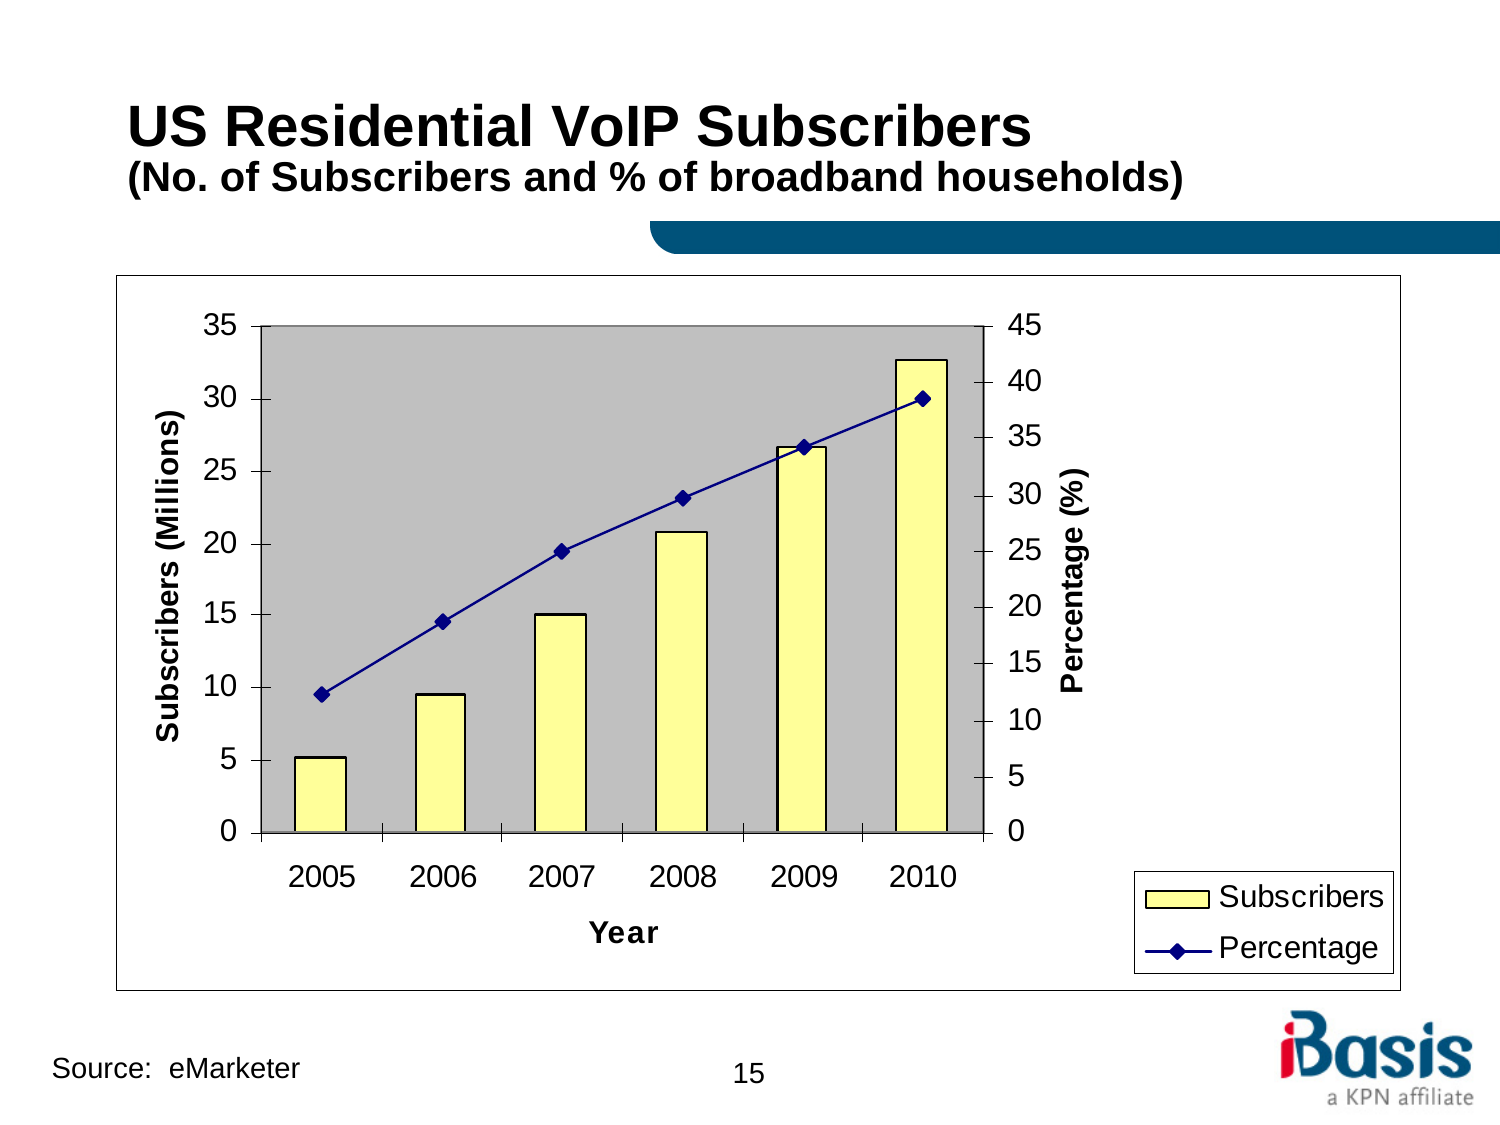

# US Residential VoIP Subscribers (No. of Subscribers and % of broadband households)
Source: eMarketer